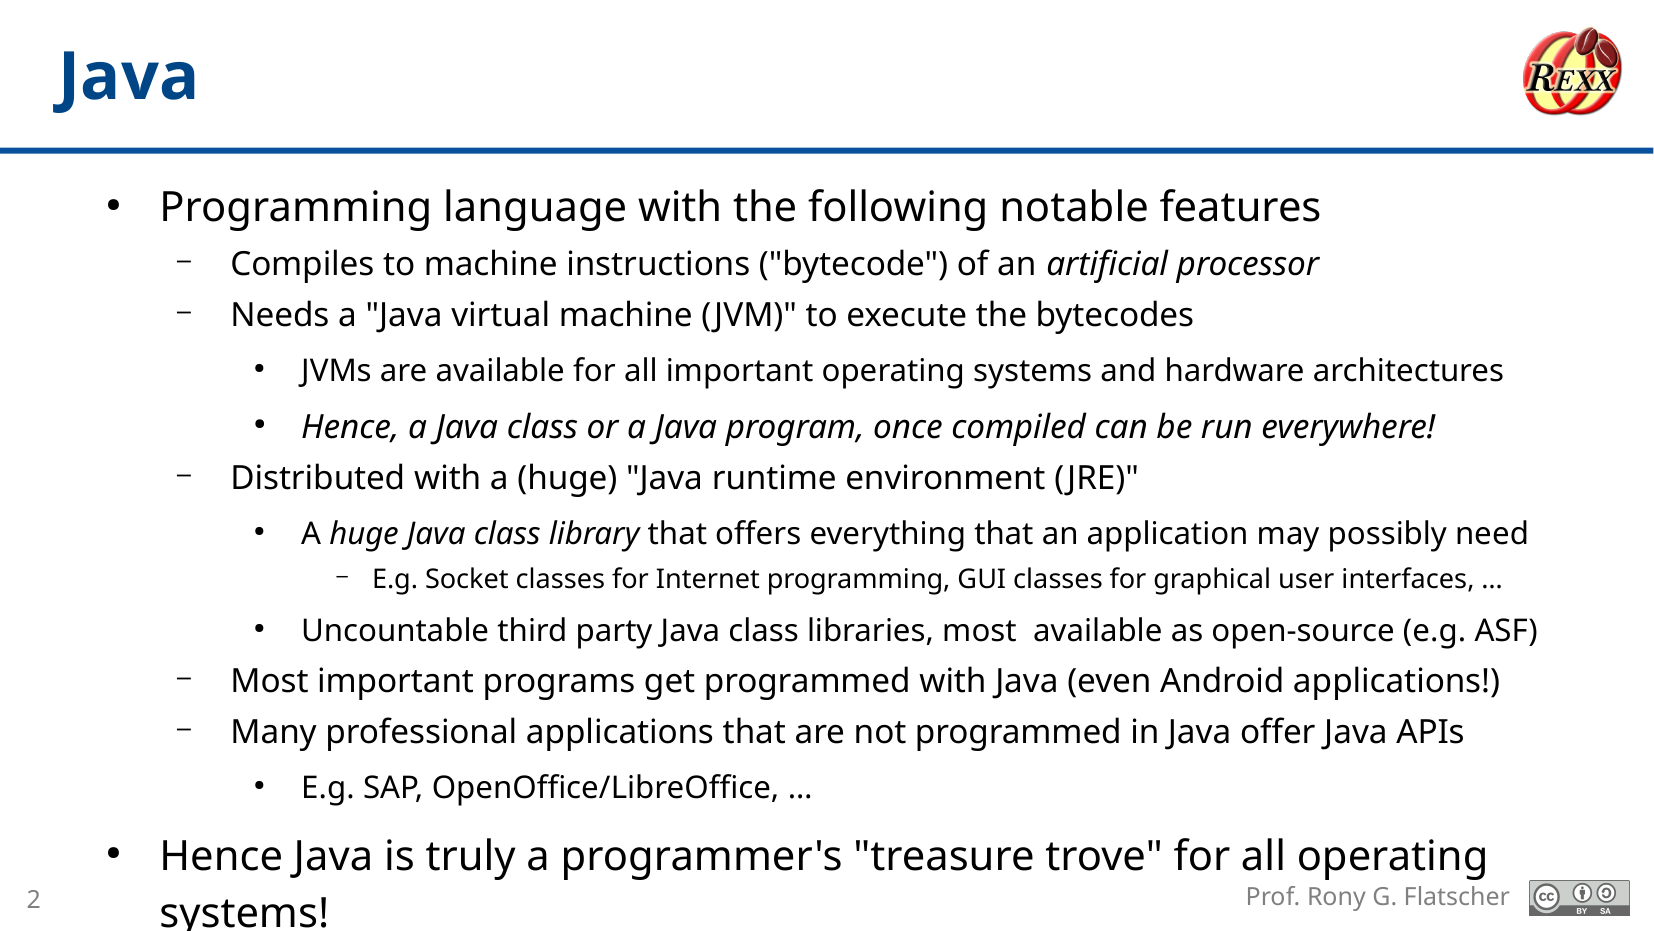

# Java
Programming language with the following notable features
Compiles to machine instructions ("bytecode") of an artificial processor
Needs a "Java virtual machine (JVM)" to execute the bytecodes
JVMs are available for all important operating systems and hardware architectures
Hence, a Java class or a Java program, once compiled can be run everywhere!
Distributed with a (huge) "Java runtime environment (JRE)"
A huge Java class library that offers everything that an application may possibly need
E.g. Socket classes for Internet programming, GUI classes for graphical user interfaces, …
Uncountable third party Java class libraries, most available as open-source (e.g. ASF)
Most important programs get programmed with Java (even Android applications!)
Many professional applications that are not programmed in Java offer Java APIs
E.g. SAP, OpenOffice/LibreOffice, …
Hence Java is truly a programmer's "treasure trove" for all operating systems!